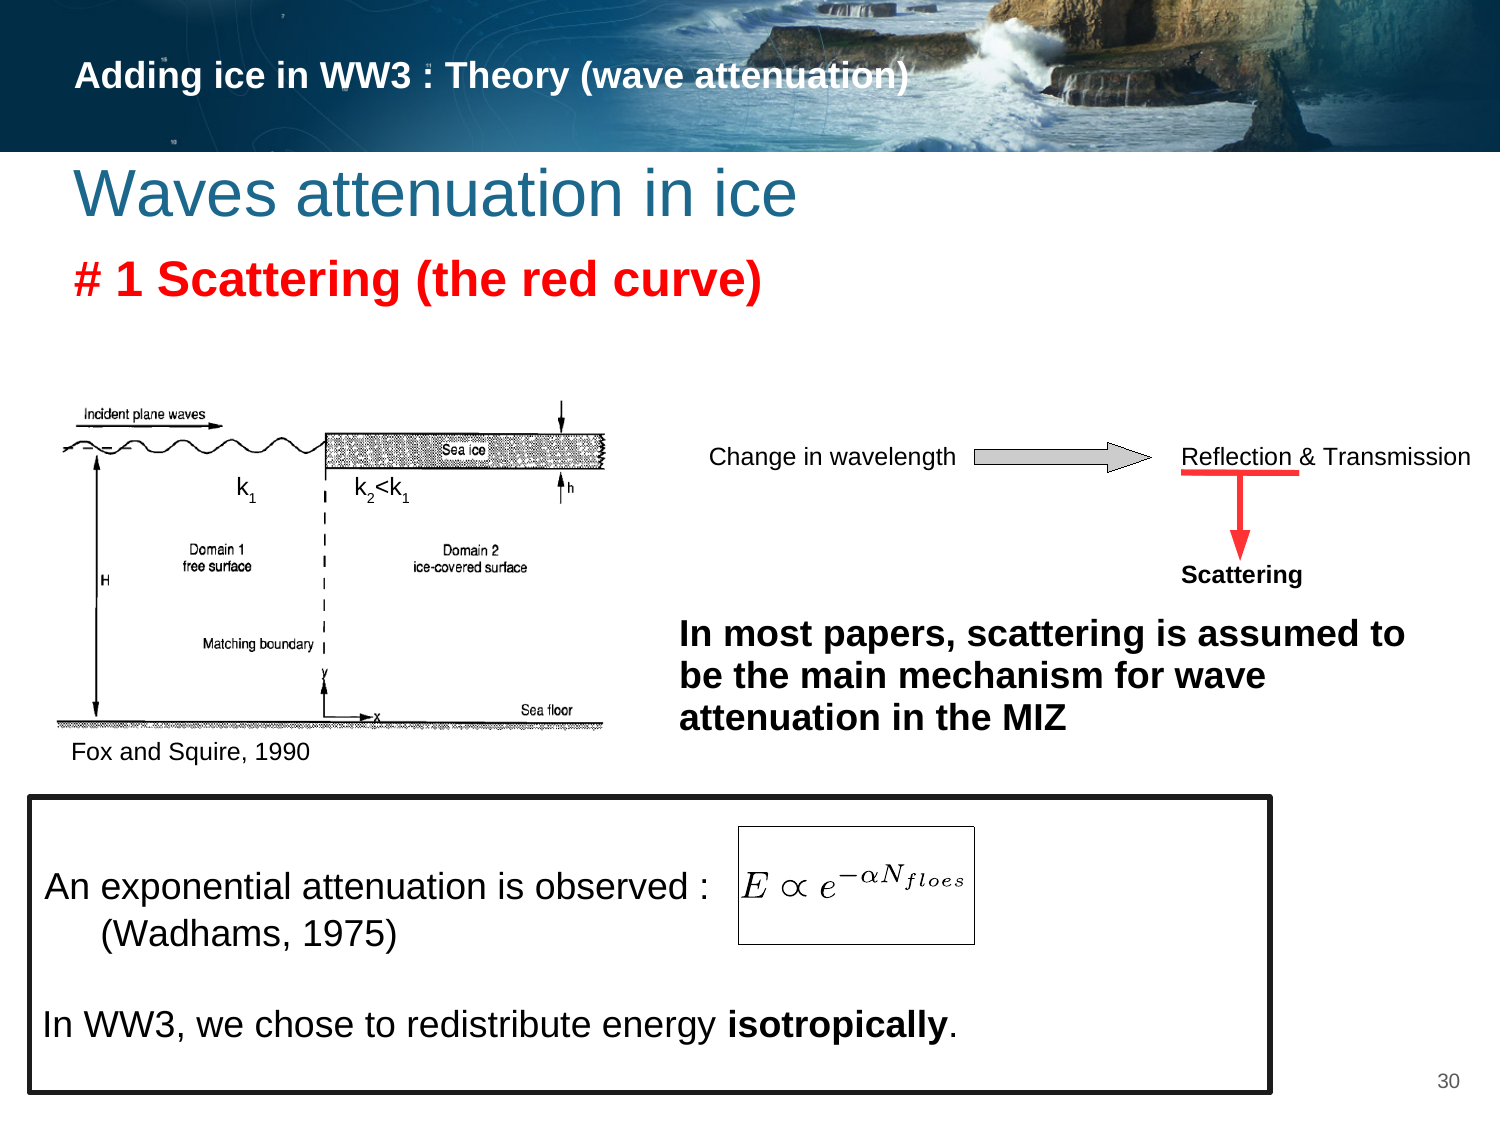

Adding ice in WW3 : Theory (wave attenuation)
# Waves attenuation in ice
# 1 Scattering (the red curve)
Change in wavelength
Reflection & Transmission
k1
k2<k1
Scattering
In most papers, scattering is assumed to be the main mechanism for wave attenuation in the MIZ
Fox and Squire, 1990
An exponential attenuation is observed :
(Wadhams, 1975)
In WW3, we chose to redistribute energy isotropically.